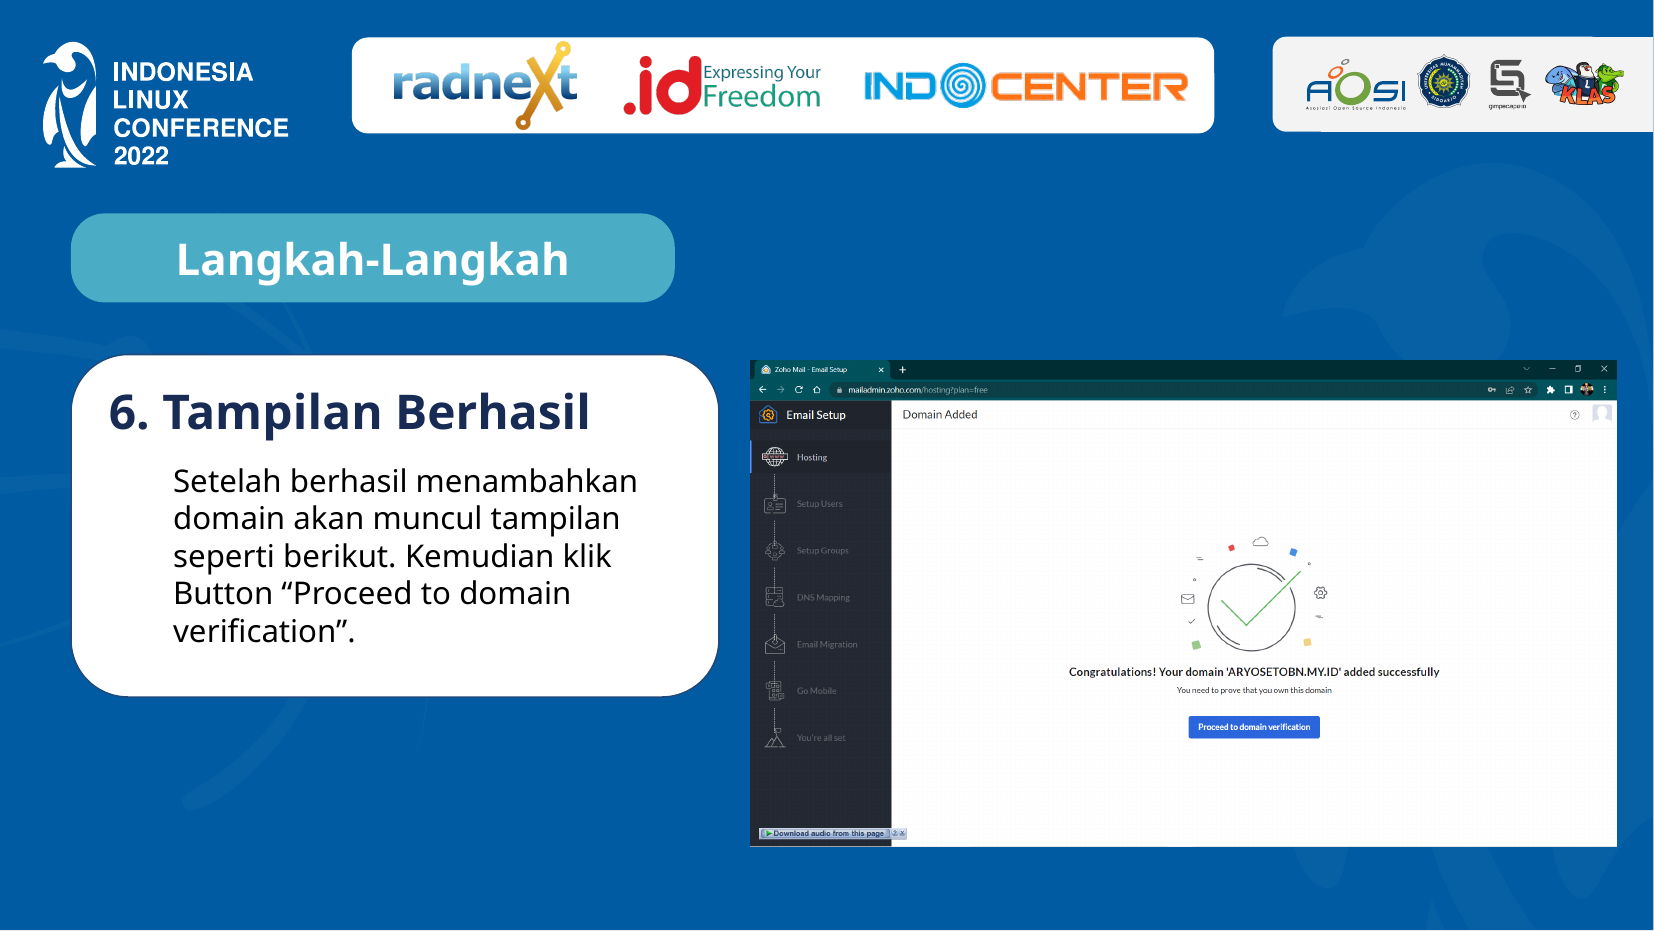

Langkah-Langkah
6. Tampilan Berhasil
Setelah berhasil menambahkan domain akan muncul tampilan seperti berikut. Kemudian klik Button “Proceed to domain verification”.